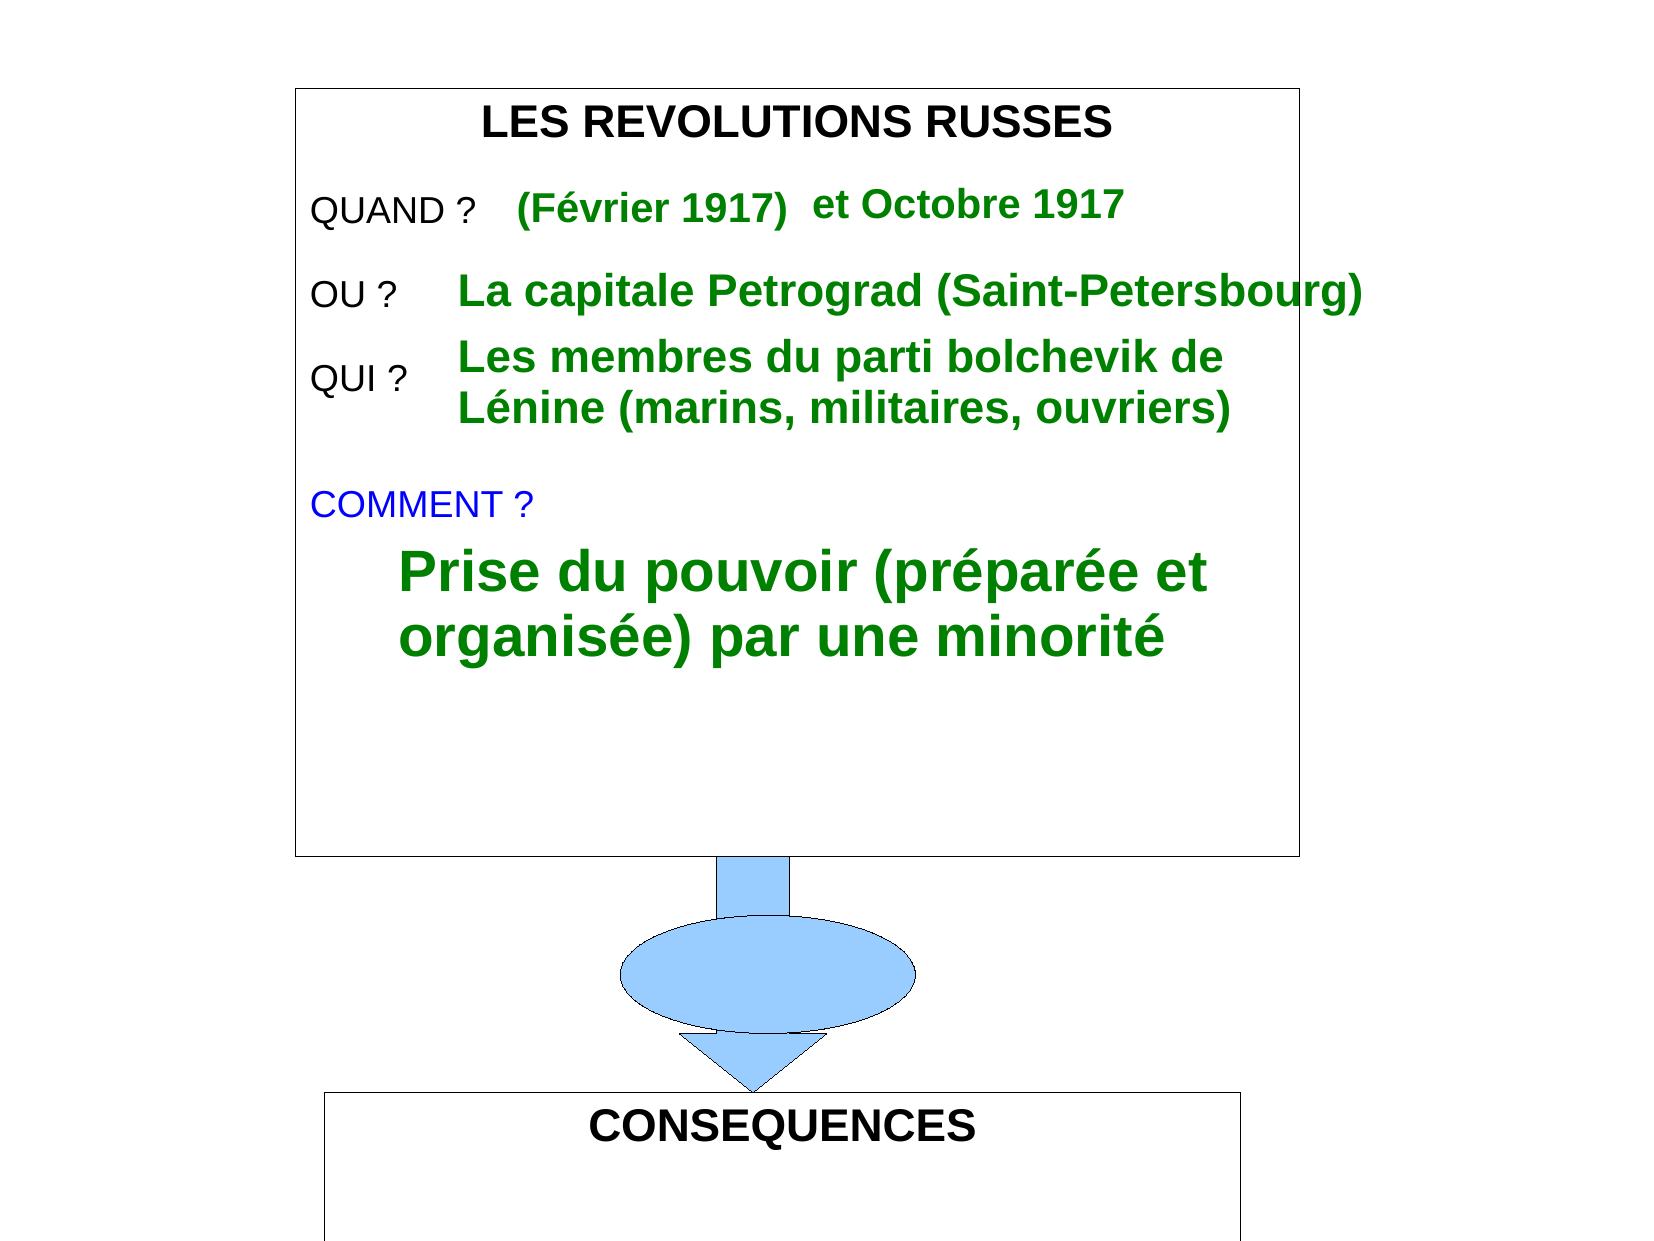

LES REVOLUTIONS RUSSES
QUAND ?
OU ?
QUI ?
COMMENT ?
et Octobre 1917
(Février 1917)
La capitale Petrograd (Saint-Petersbourg)
Les membres du parti bolchevik de Lénine (marins, militaires, ouvriers)
Prise du pouvoir (préparée et organisée) par une minorité
CONSEQUENCES